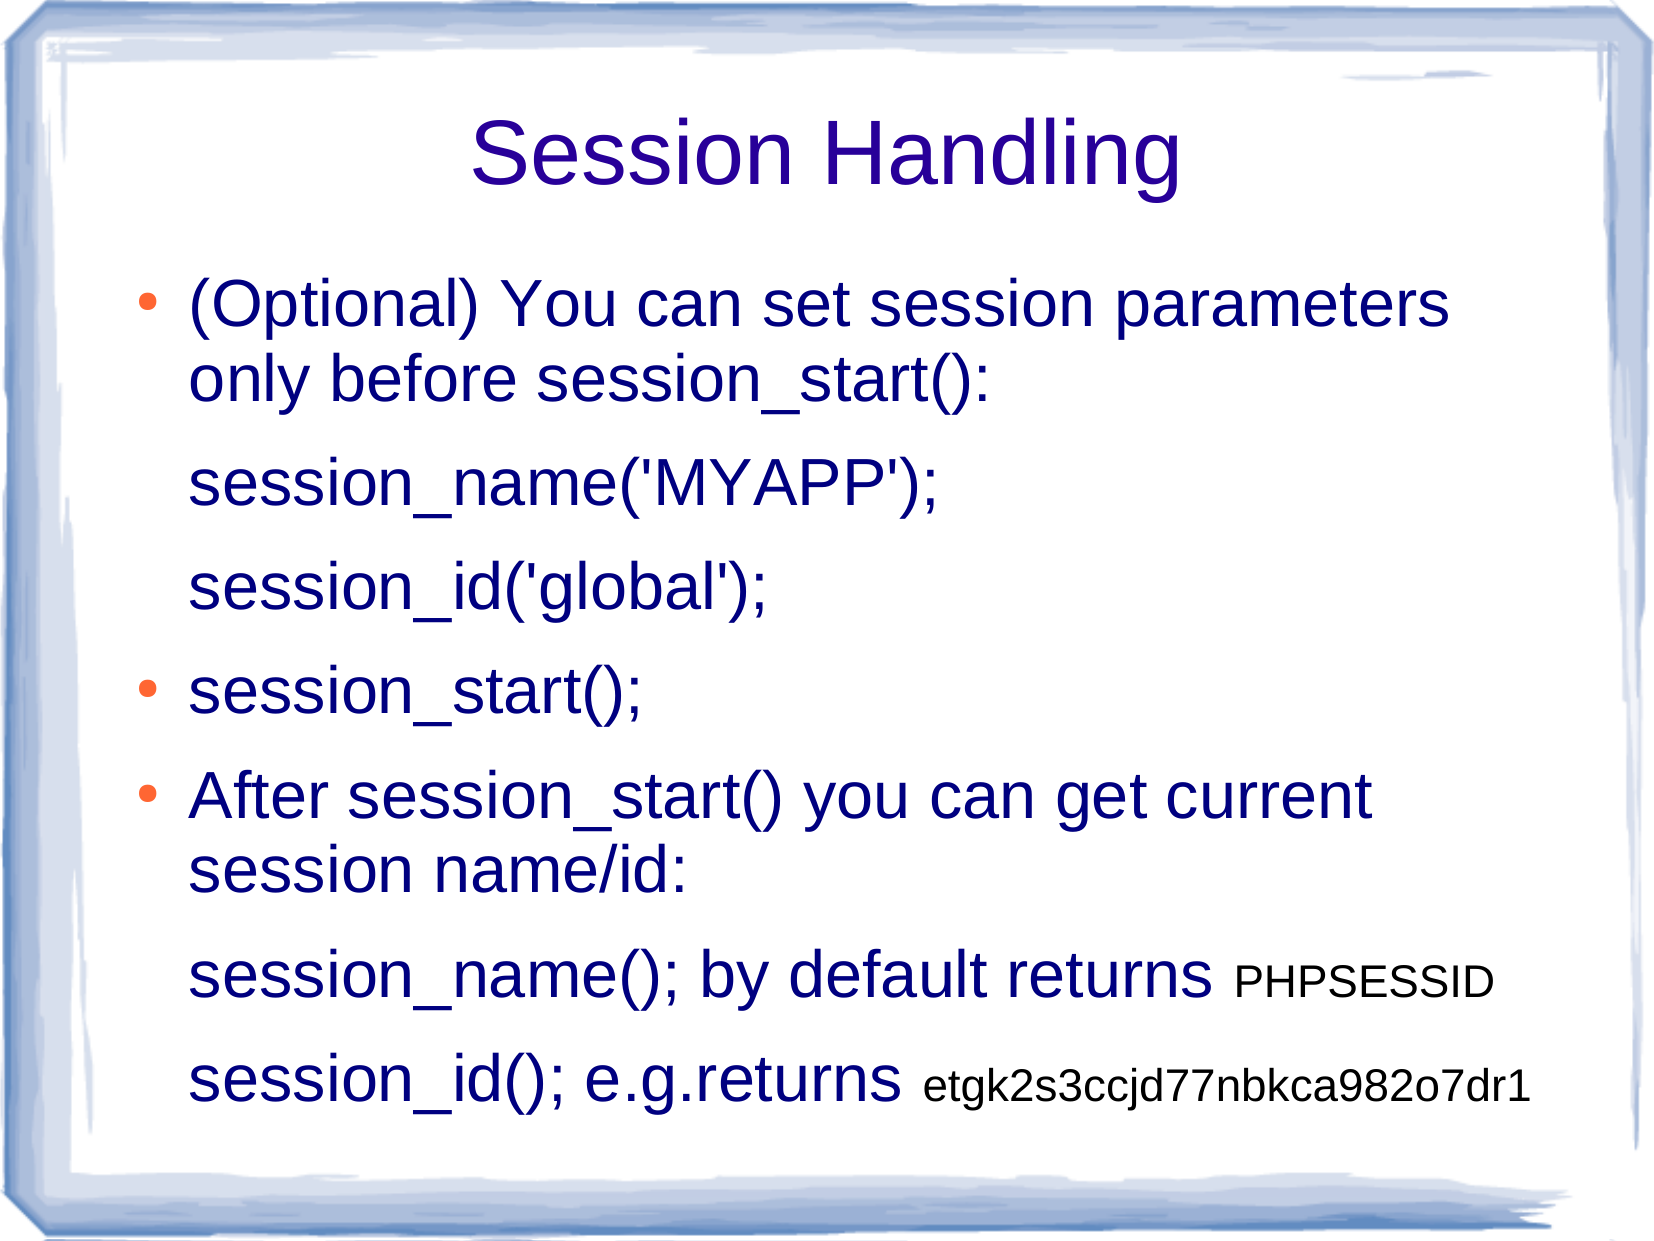

# Session Handling
(Optional) You can set session parameters only before session_start():
session_name('MYAPP');
session_id('global');
session_start();
After session_start() you can get current session name/id:
session_name(); by default returns PHPSESSID
session_id(); e.g.returns etgk2s3ccjd77nbkca982o7dr1